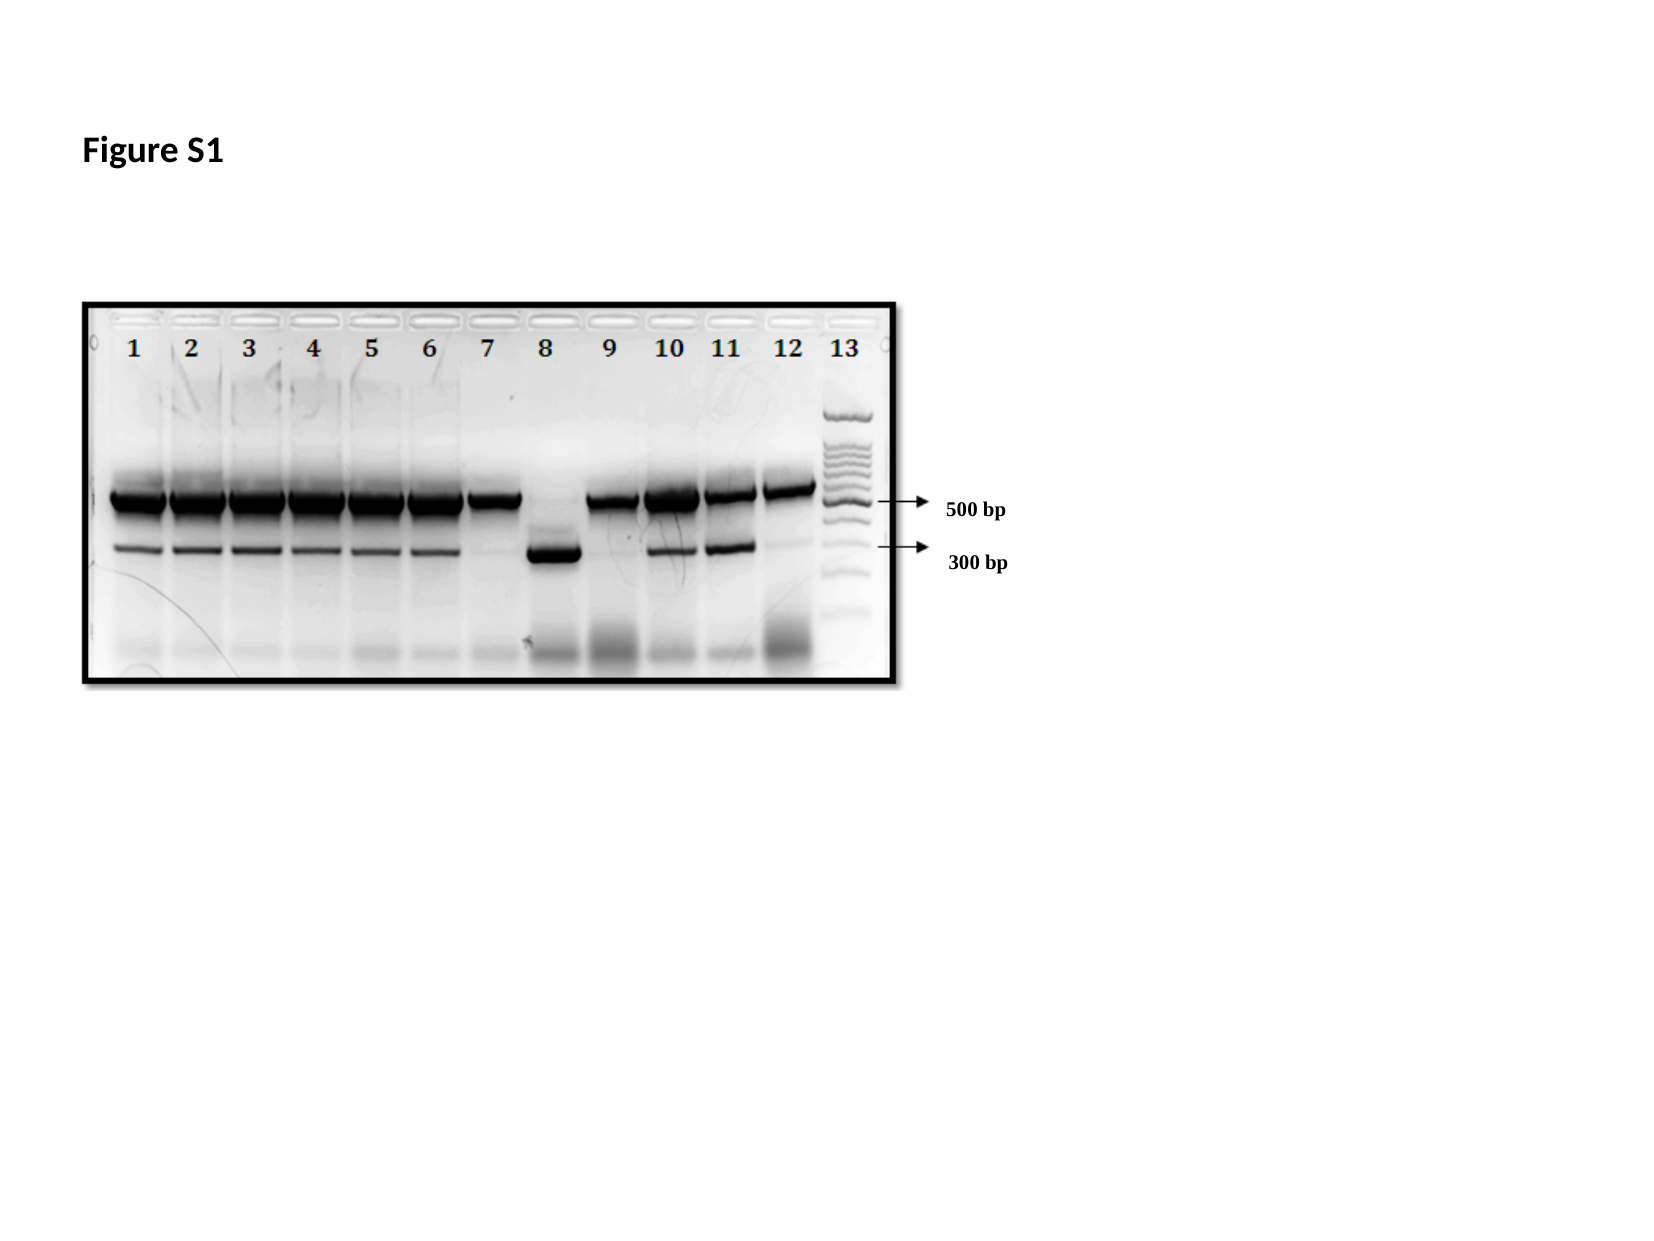

# Figure S1
500 bp
300 bp